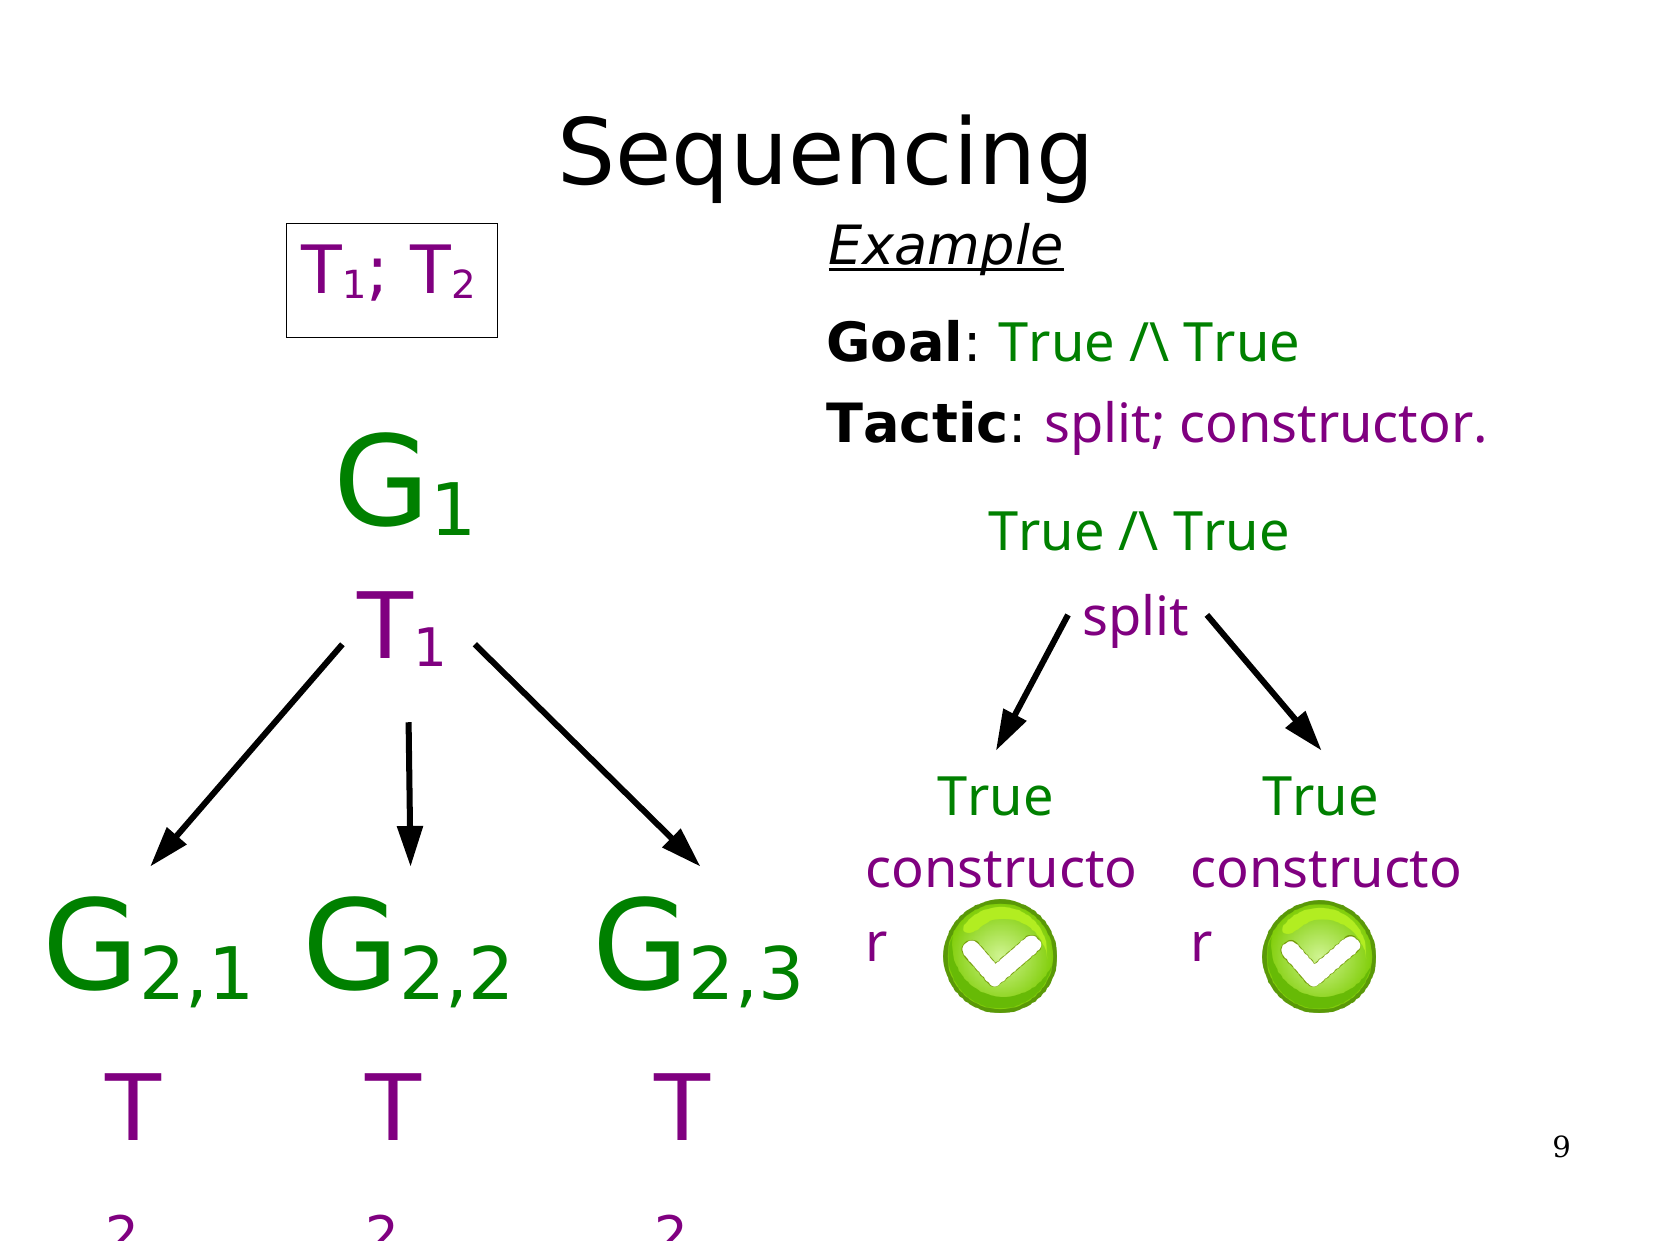

# Sequencing
Example
Goal: True /\ True
Tactic: split; constructor.
T1; T2
G1
T1
G2,1
G2,2
G2,3
T2
T2
T2
True /\ True
split
True
True
constructor
constructor
9